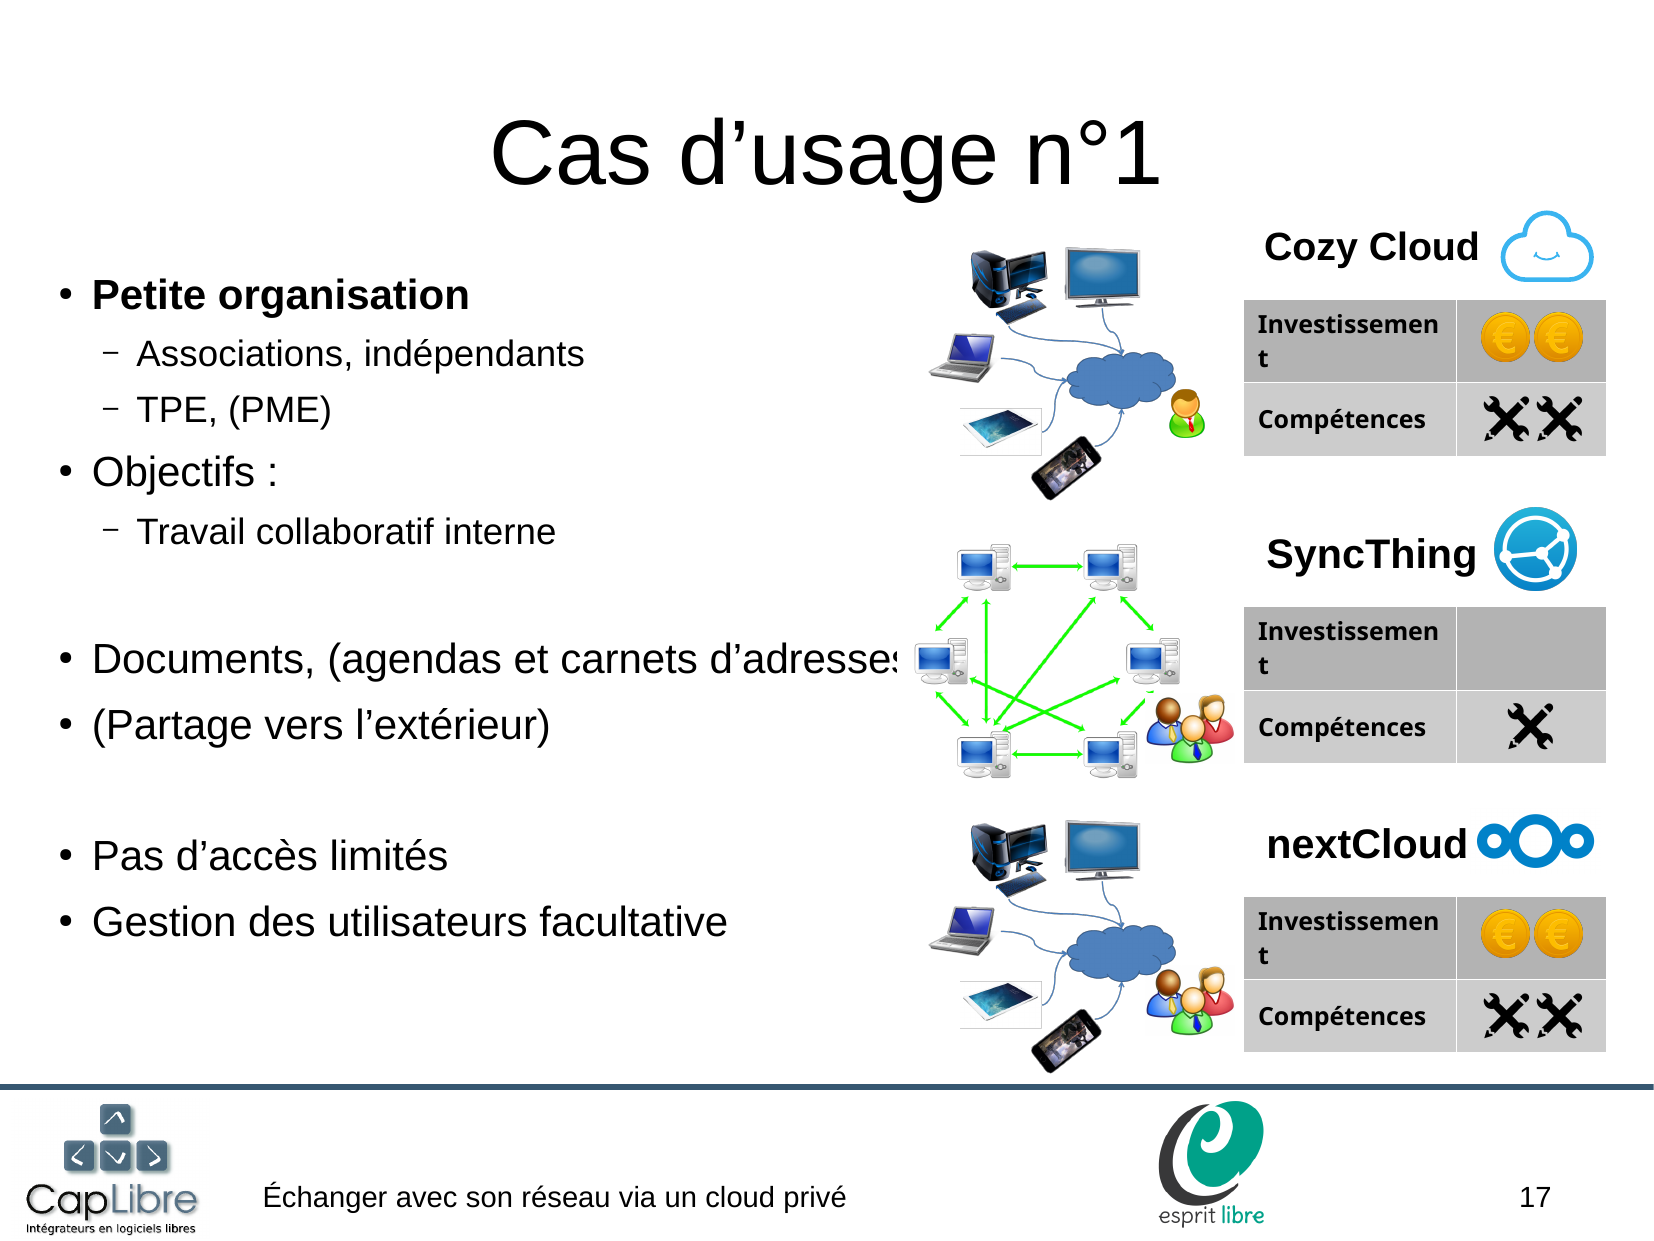

# Cas d’usage n°1
Cozy Cloud
Petite organisation
Associations, indépendants
TPE, (PME)
Objectifs :
Travail collaboratif interne
Documents, (agendas et carnets d’adresses)
(Partage vers l’extérieur)
Pas d’accès limités
Gestion des utilisateurs facultative
| Investissement | |
| --- | --- |
| Compétences | |
SyncThing
| Investissement | |
| --- | --- |
| Compétences | |
nextCloud
| Investissement | |
| --- | --- |
| Compétences | |
Échanger avec son réseau via un cloud privé